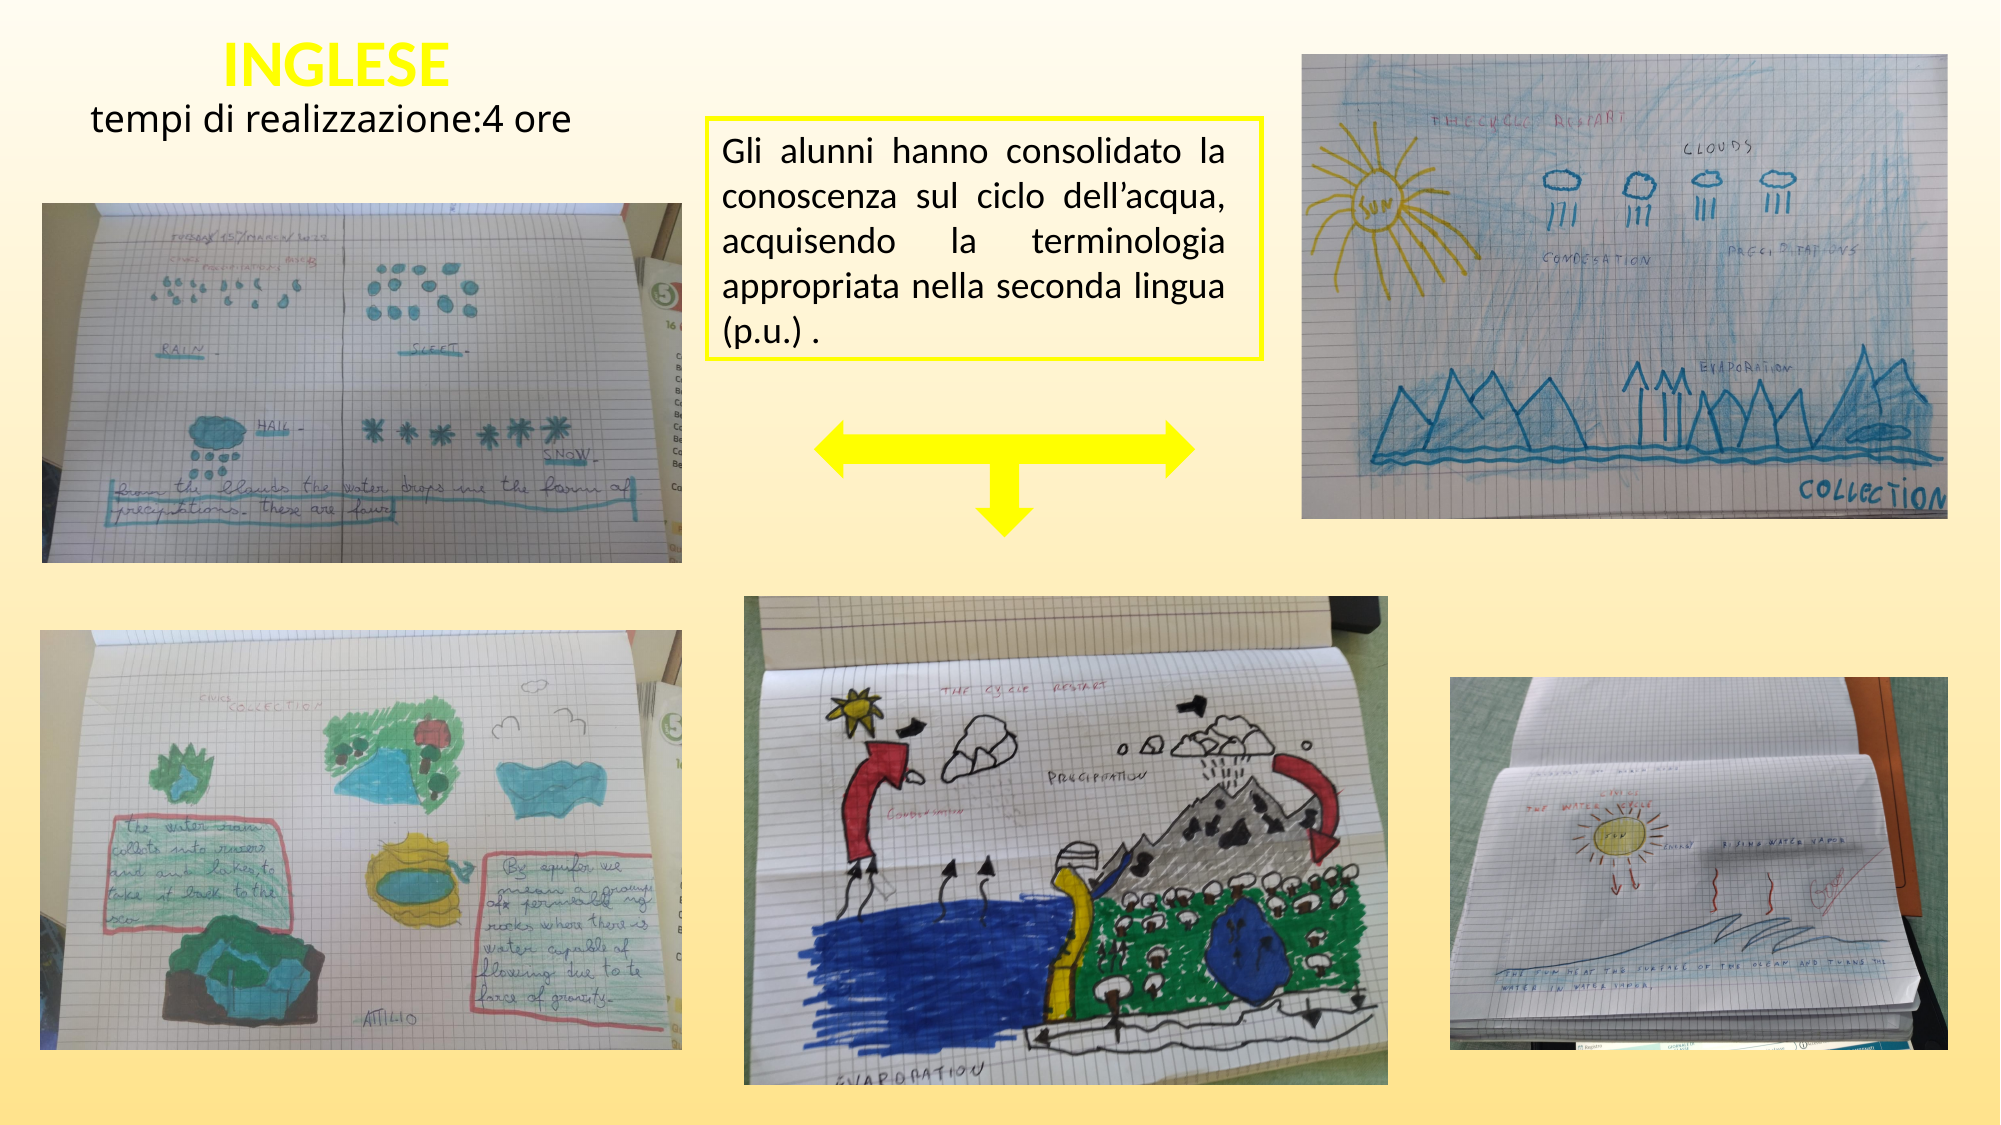

# INGLESE tempi di realizzazione:4 ore
Gli alunni hanno consolidato la conoscenza sul ciclo dell’acqua, acquisendo la terminologia appropriata nella seconda lingua (p.u.) .